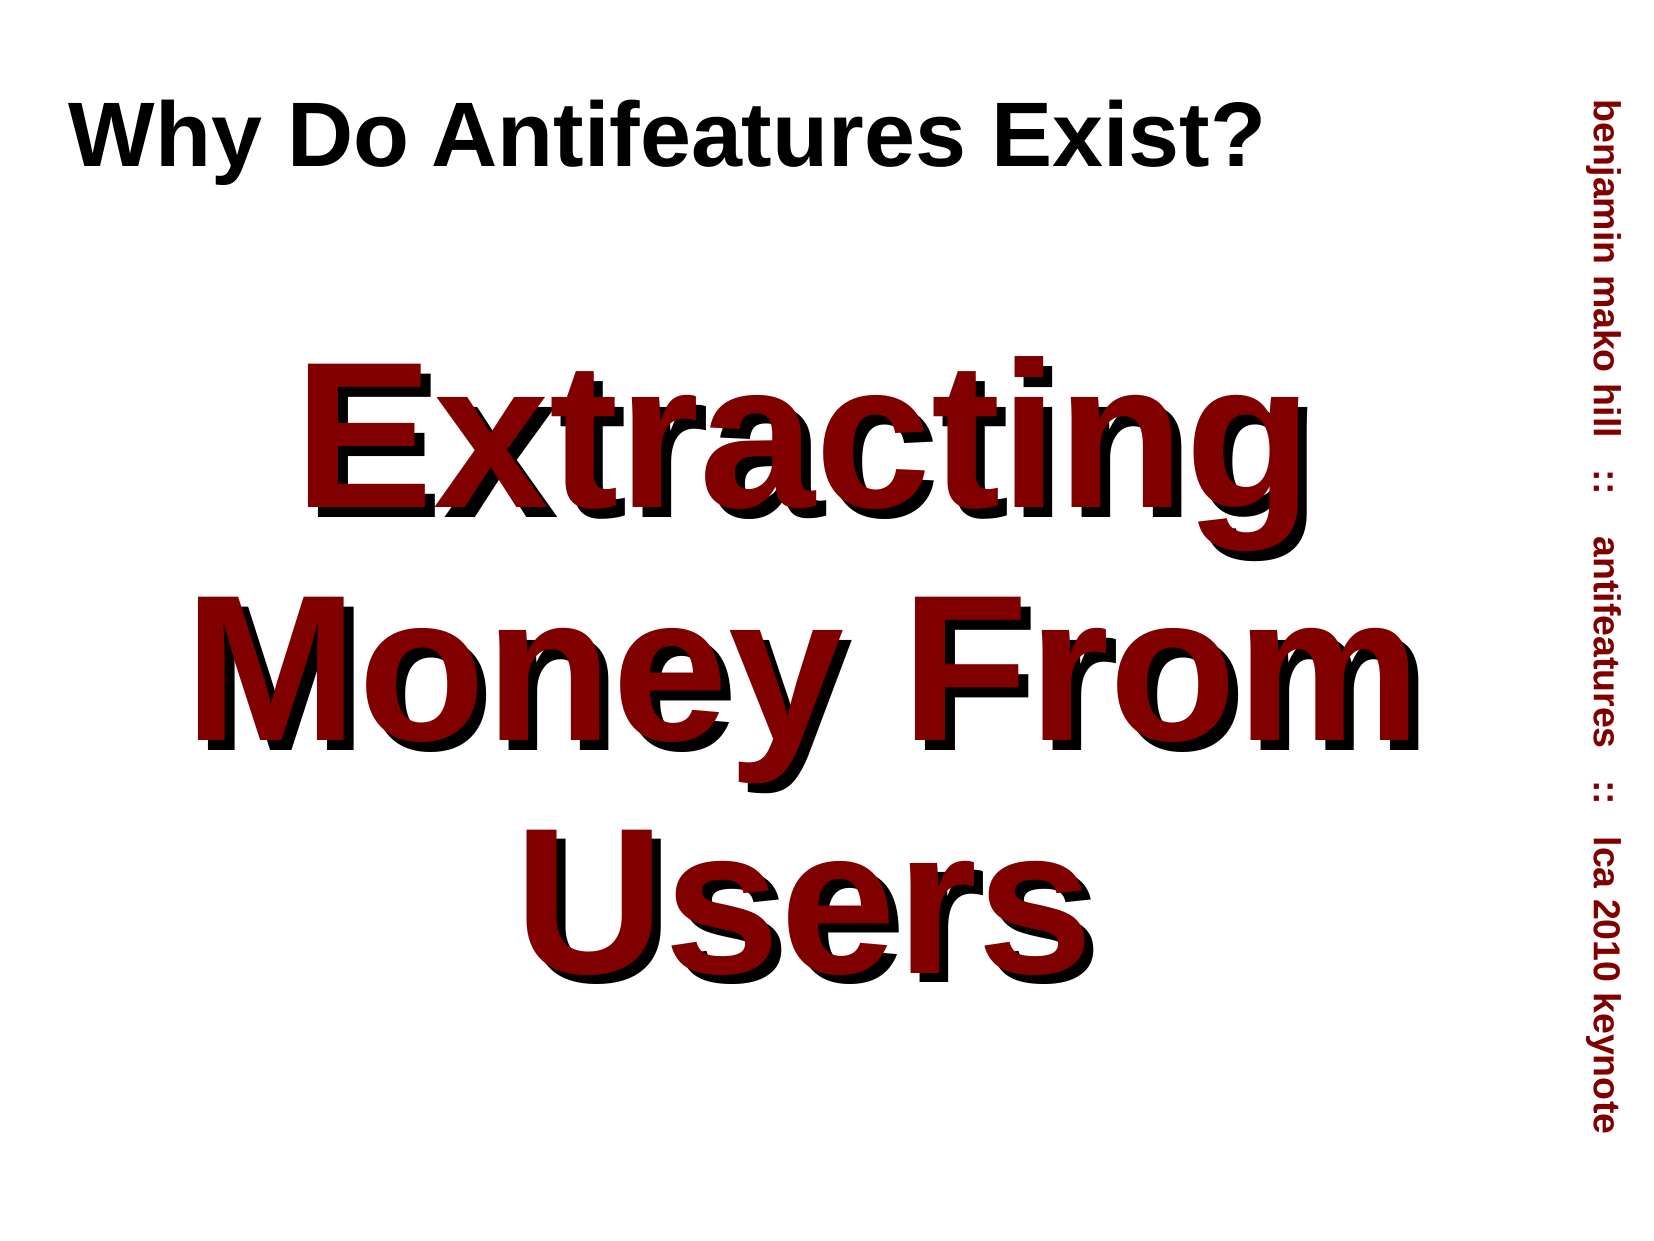

# Why Do Antifeatures Exist?
Extracting Money From Users